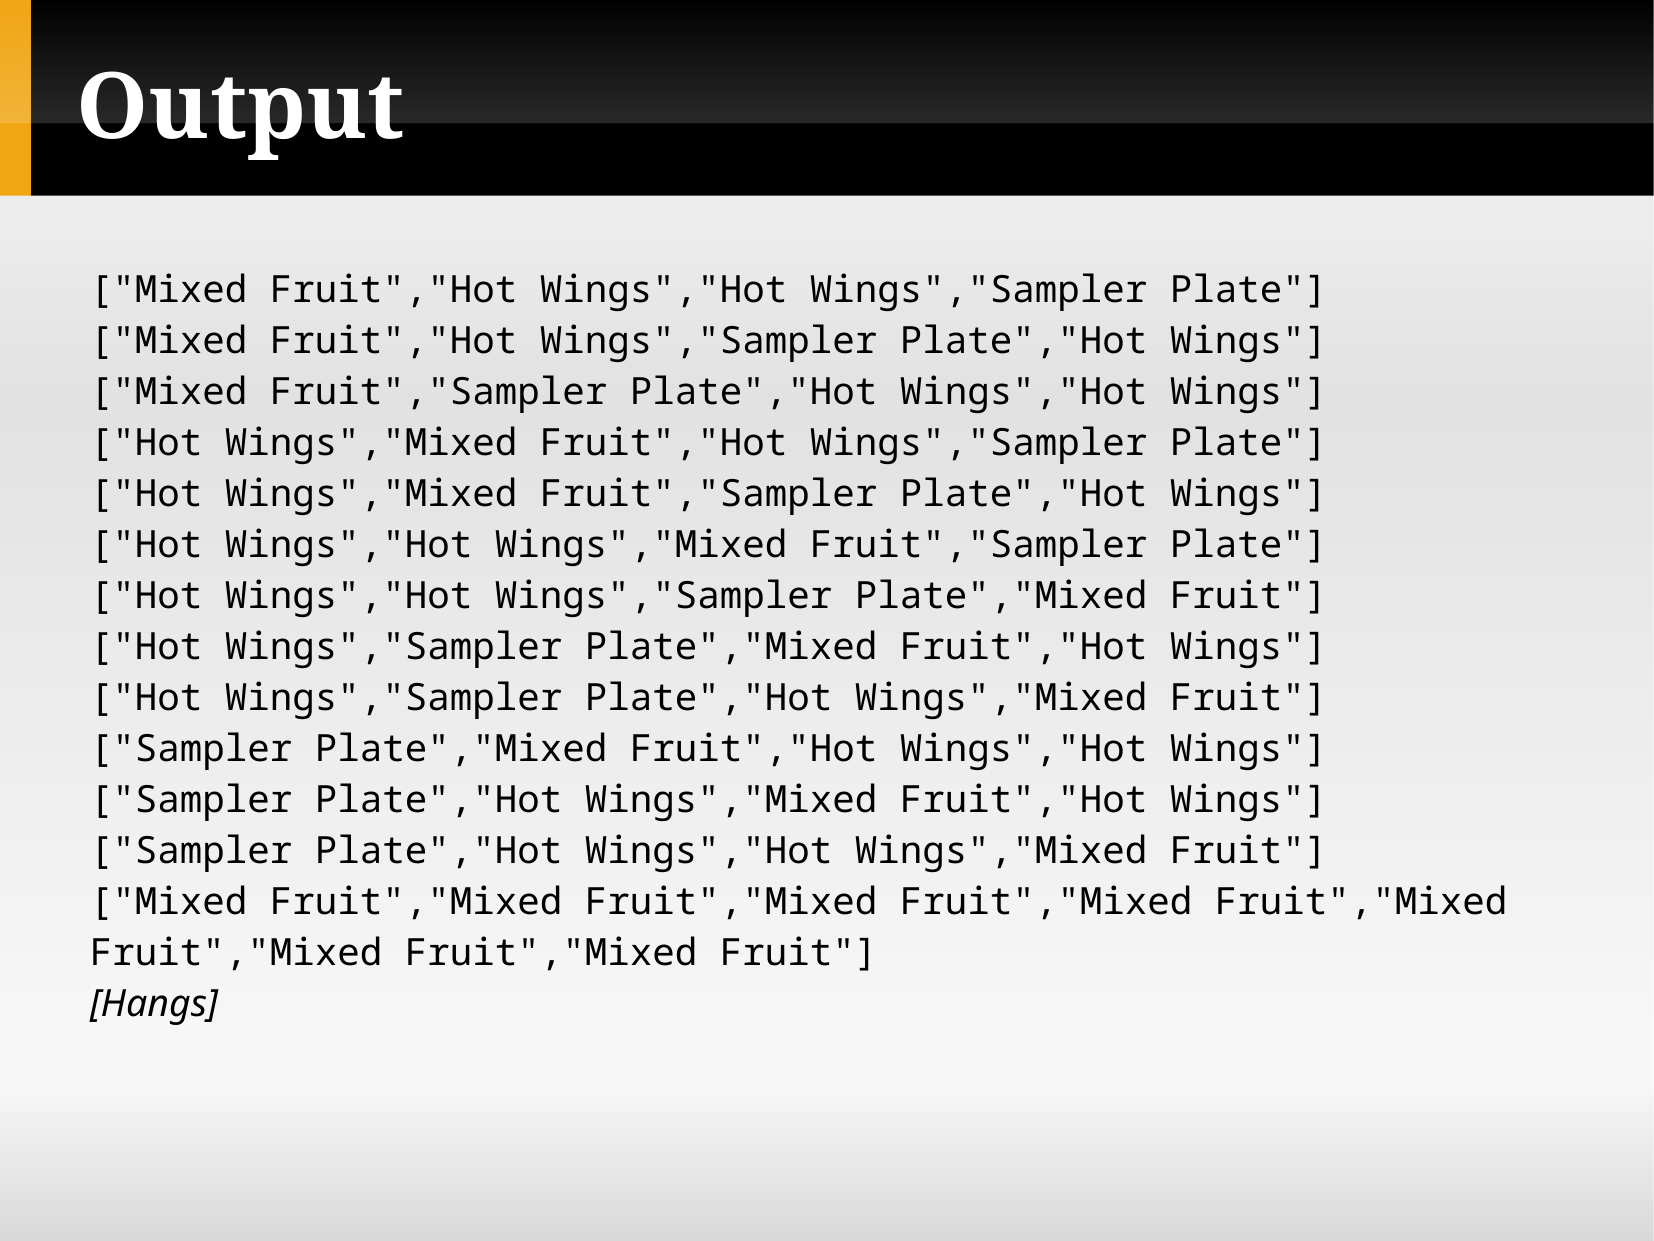

# Output
["Mixed Fruit","Hot Wings","Hot Wings","Sampler Plate"]
["Mixed Fruit","Hot Wings","Sampler Plate","Hot Wings"]
["Mixed Fruit","Sampler Plate","Hot Wings","Hot Wings"]
["Hot Wings","Mixed Fruit","Hot Wings","Sampler Plate"]
["Hot Wings","Mixed Fruit","Sampler Plate","Hot Wings"]
["Hot Wings","Hot Wings","Mixed Fruit","Sampler Plate"]
["Hot Wings","Hot Wings","Sampler Plate","Mixed Fruit"]
["Hot Wings","Sampler Plate","Mixed Fruit","Hot Wings"]
["Hot Wings","Sampler Plate","Hot Wings","Mixed Fruit"]
["Sampler Plate","Mixed Fruit","Hot Wings","Hot Wings"]
["Sampler Plate","Hot Wings","Mixed Fruit","Hot Wings"]
["Sampler Plate","Hot Wings","Hot Wings","Mixed Fruit"]
["Mixed Fruit","Mixed Fruit","Mixed Fruit","Mixed Fruit","Mixed Fruit","Mixed Fruit","Mixed Fruit"]
[Hangs]